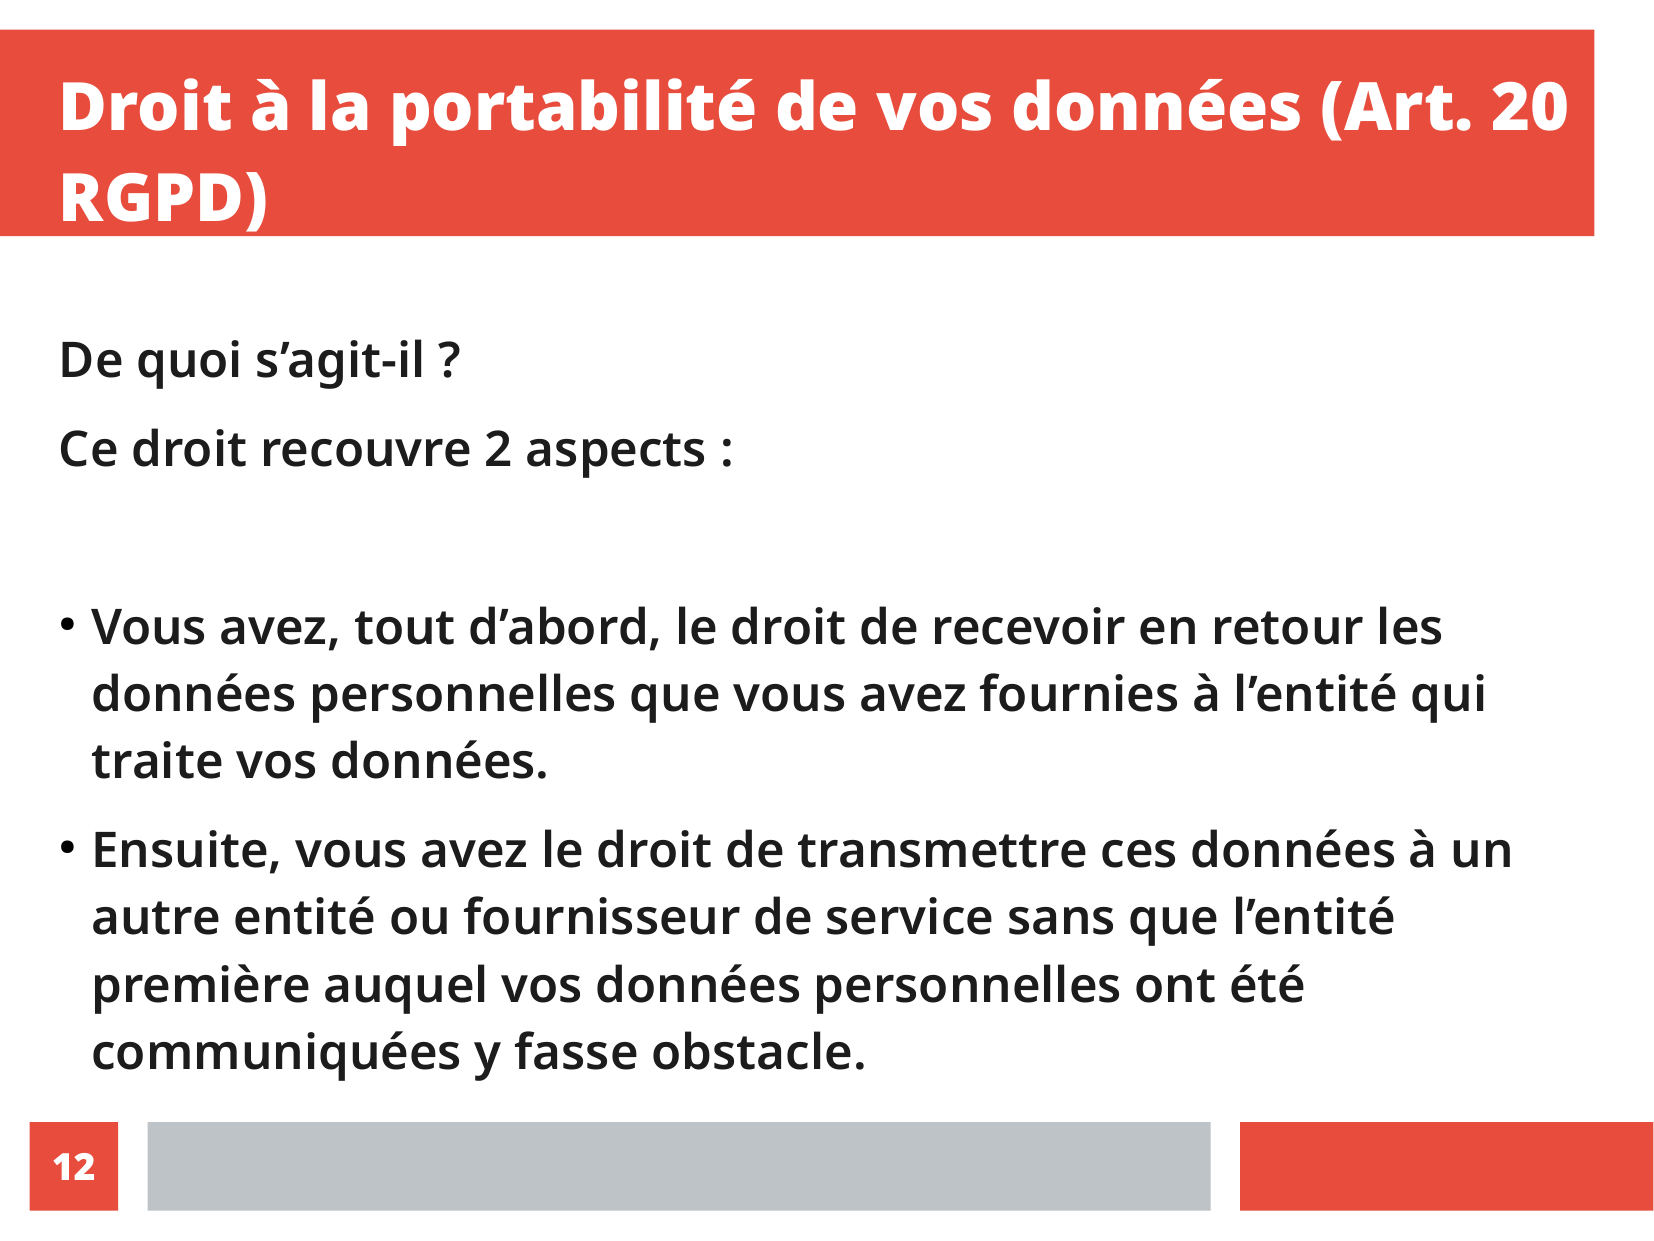

# Droit à la portabilité de vos données (Art. 20 RGPD)
De quoi s’agit-il ?
Ce droit recouvre 2 aspects :
Vous avez, tout d’abord, le droit de recevoir en retour les données personnelles que vous avez fournies à l’entité qui traite vos données.
Ensuite, vous avez le droit de transmettre ces données à un autre entité ou fournisseur de service sans que l’entité première auquel vos données personnelles ont été communiquées y fasse obstacle.
12